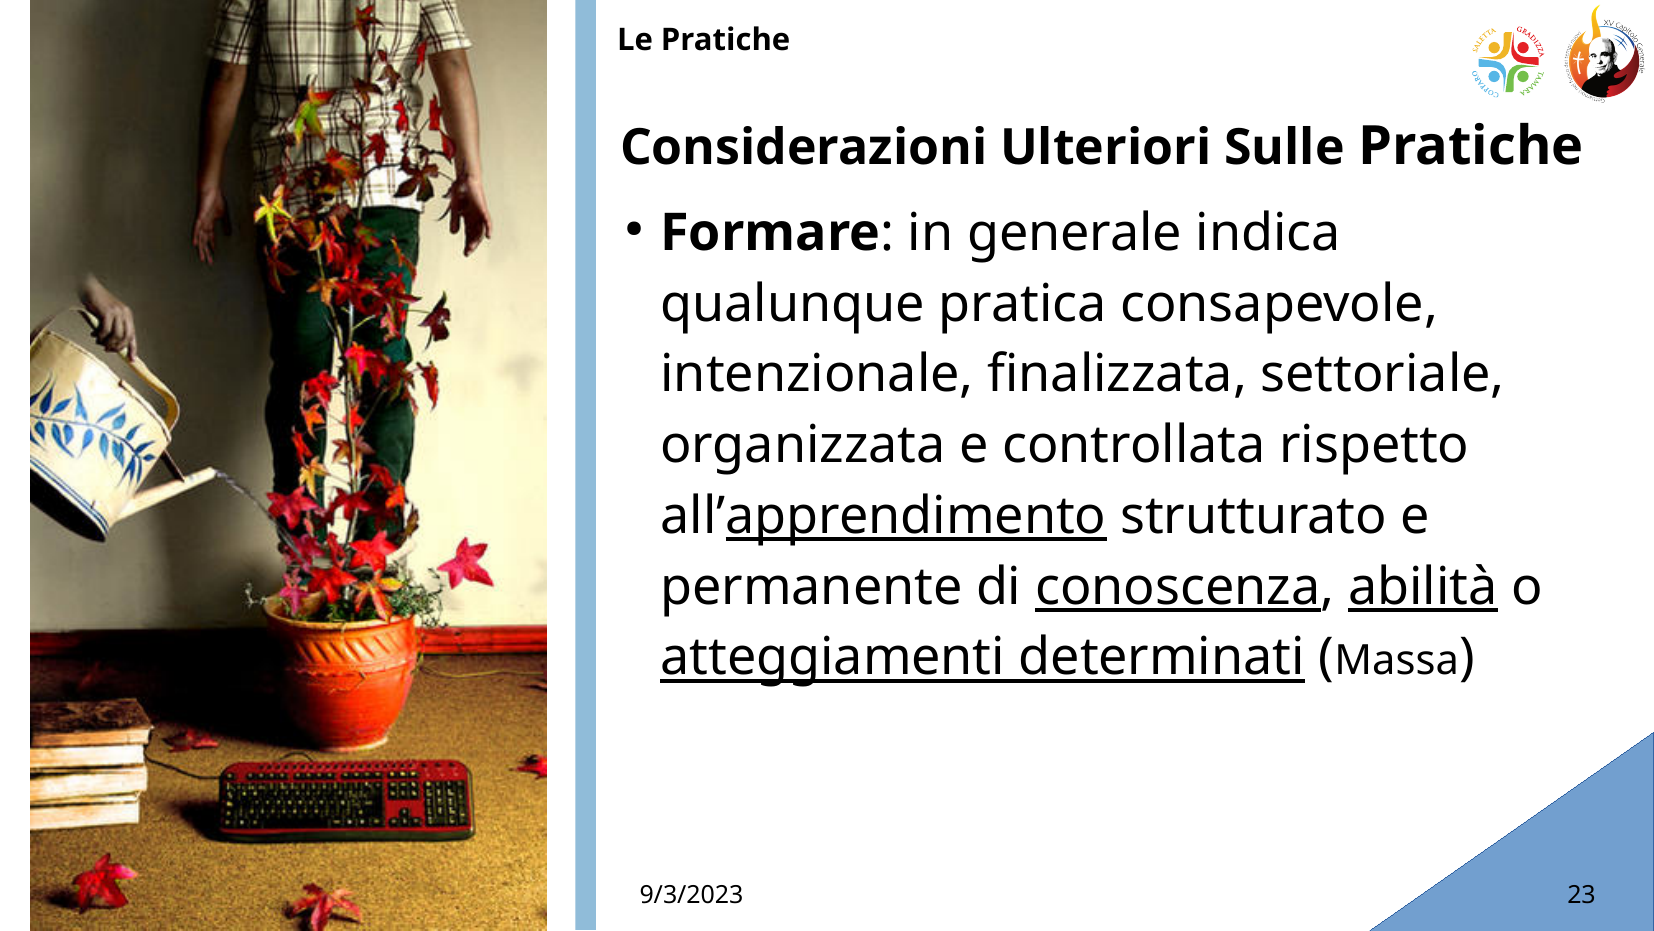

Le Pratiche
Considerazioni Ulteriori Sulle Pratiche
# Formare: in generale indica qualunque pratica consapevole, intenzionale, finalizzata, settoriale, organizzata e controllata rispetto all’apprendimento strutturato e permanente di conoscenza, abilità o atteggiamenti determinati (Massa)